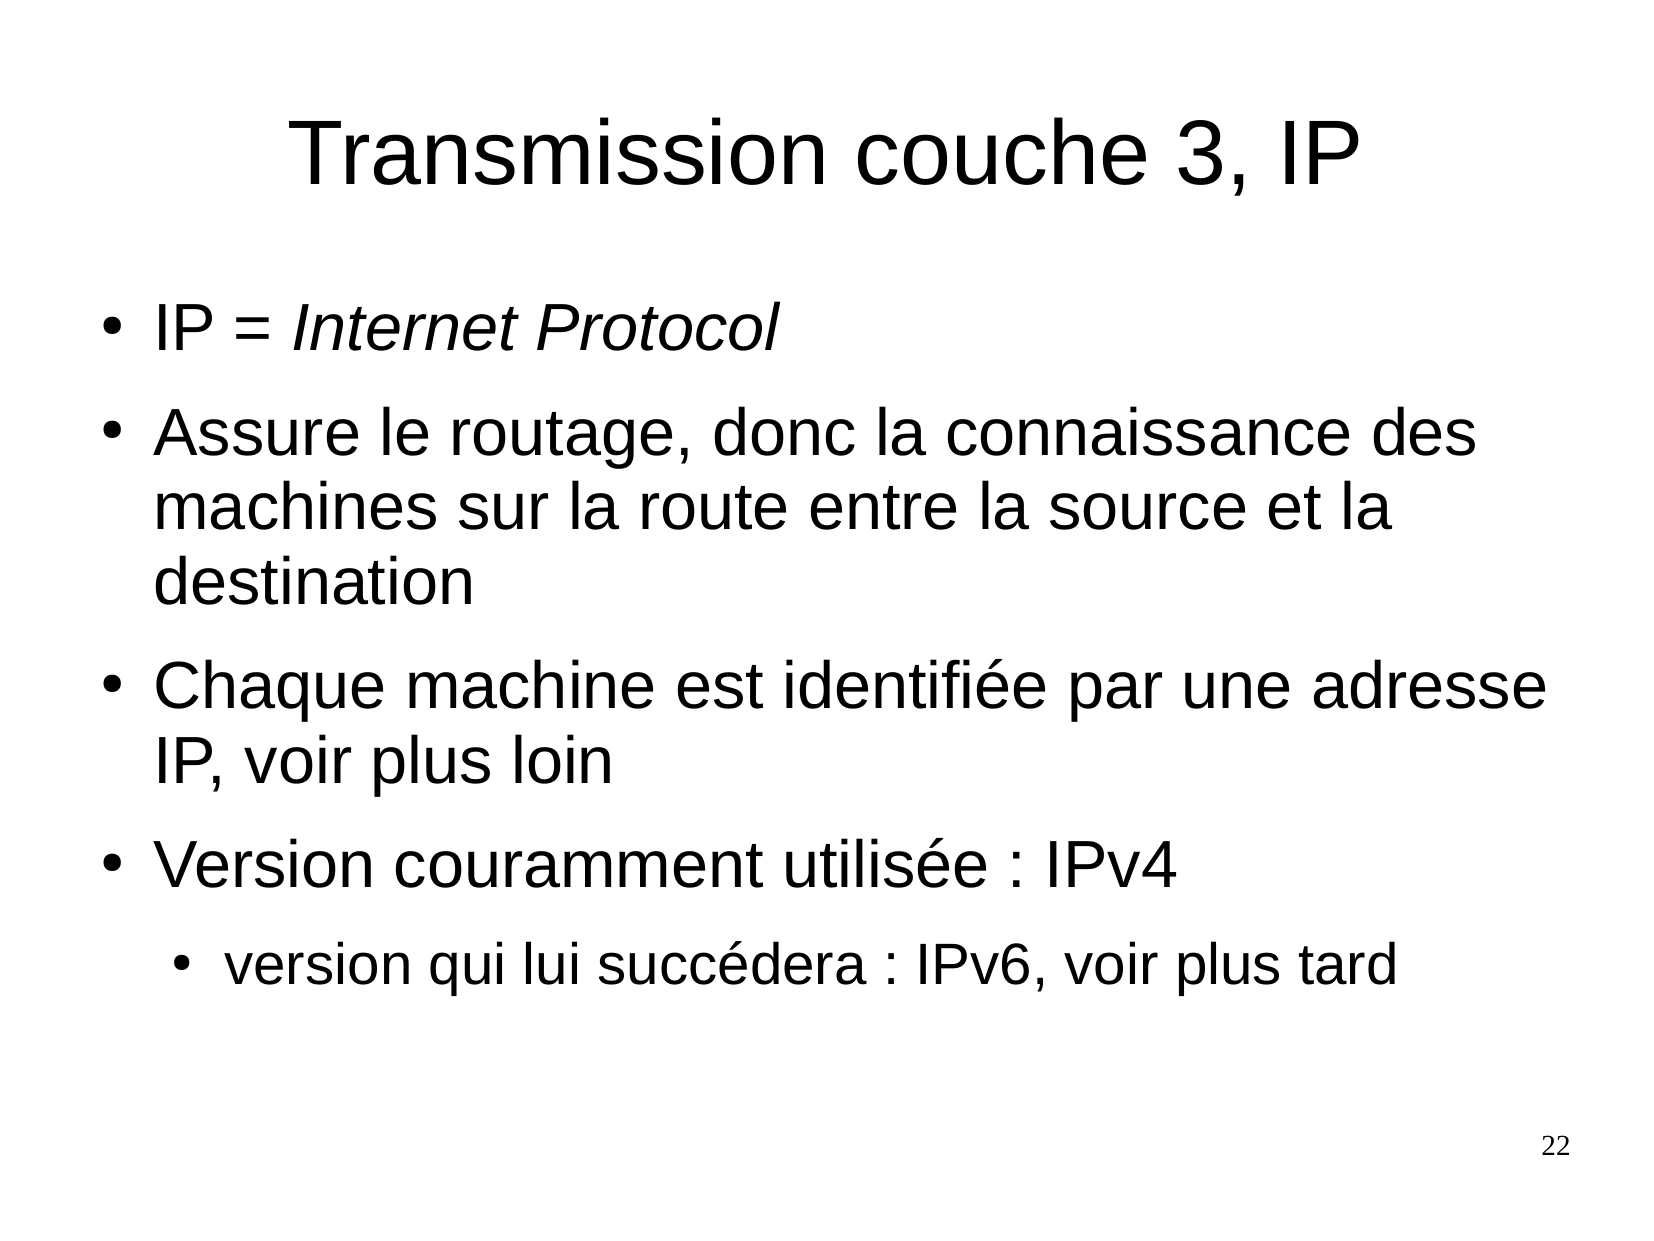

# Transmission couche 3, IP
IP = Internet Protocol
Assure le routage, donc la connaissance des machines sur la route entre la source et la destination
Chaque machine est identifiée par une adresse IP, voir plus loin
Version couramment utilisée : IPv4
version qui lui succédera : IPv6, voir plus tard
22